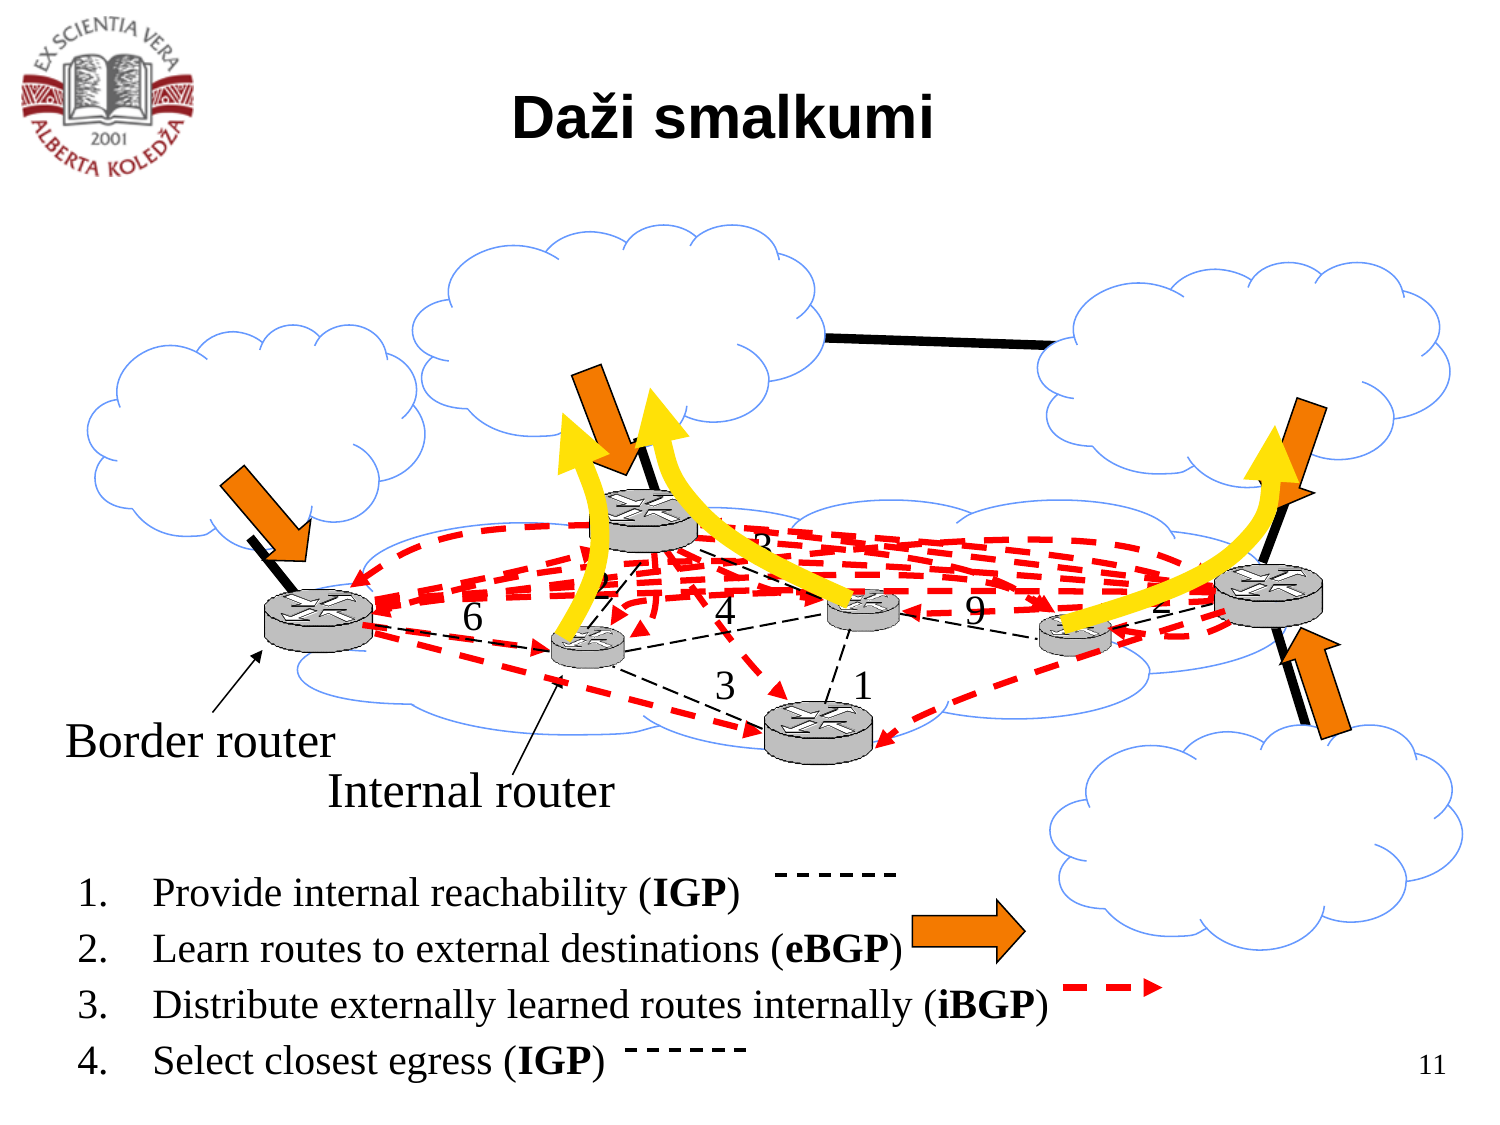

# Daži smalkumi
3
2
2
4
9
6
3
1
Internal router
Border router
Provide internal reachability (IGP)
Learn routes to external destinations (eBGP)
Distribute externally learned routes internally (iBGP)
Select closest egress (IGP)
7